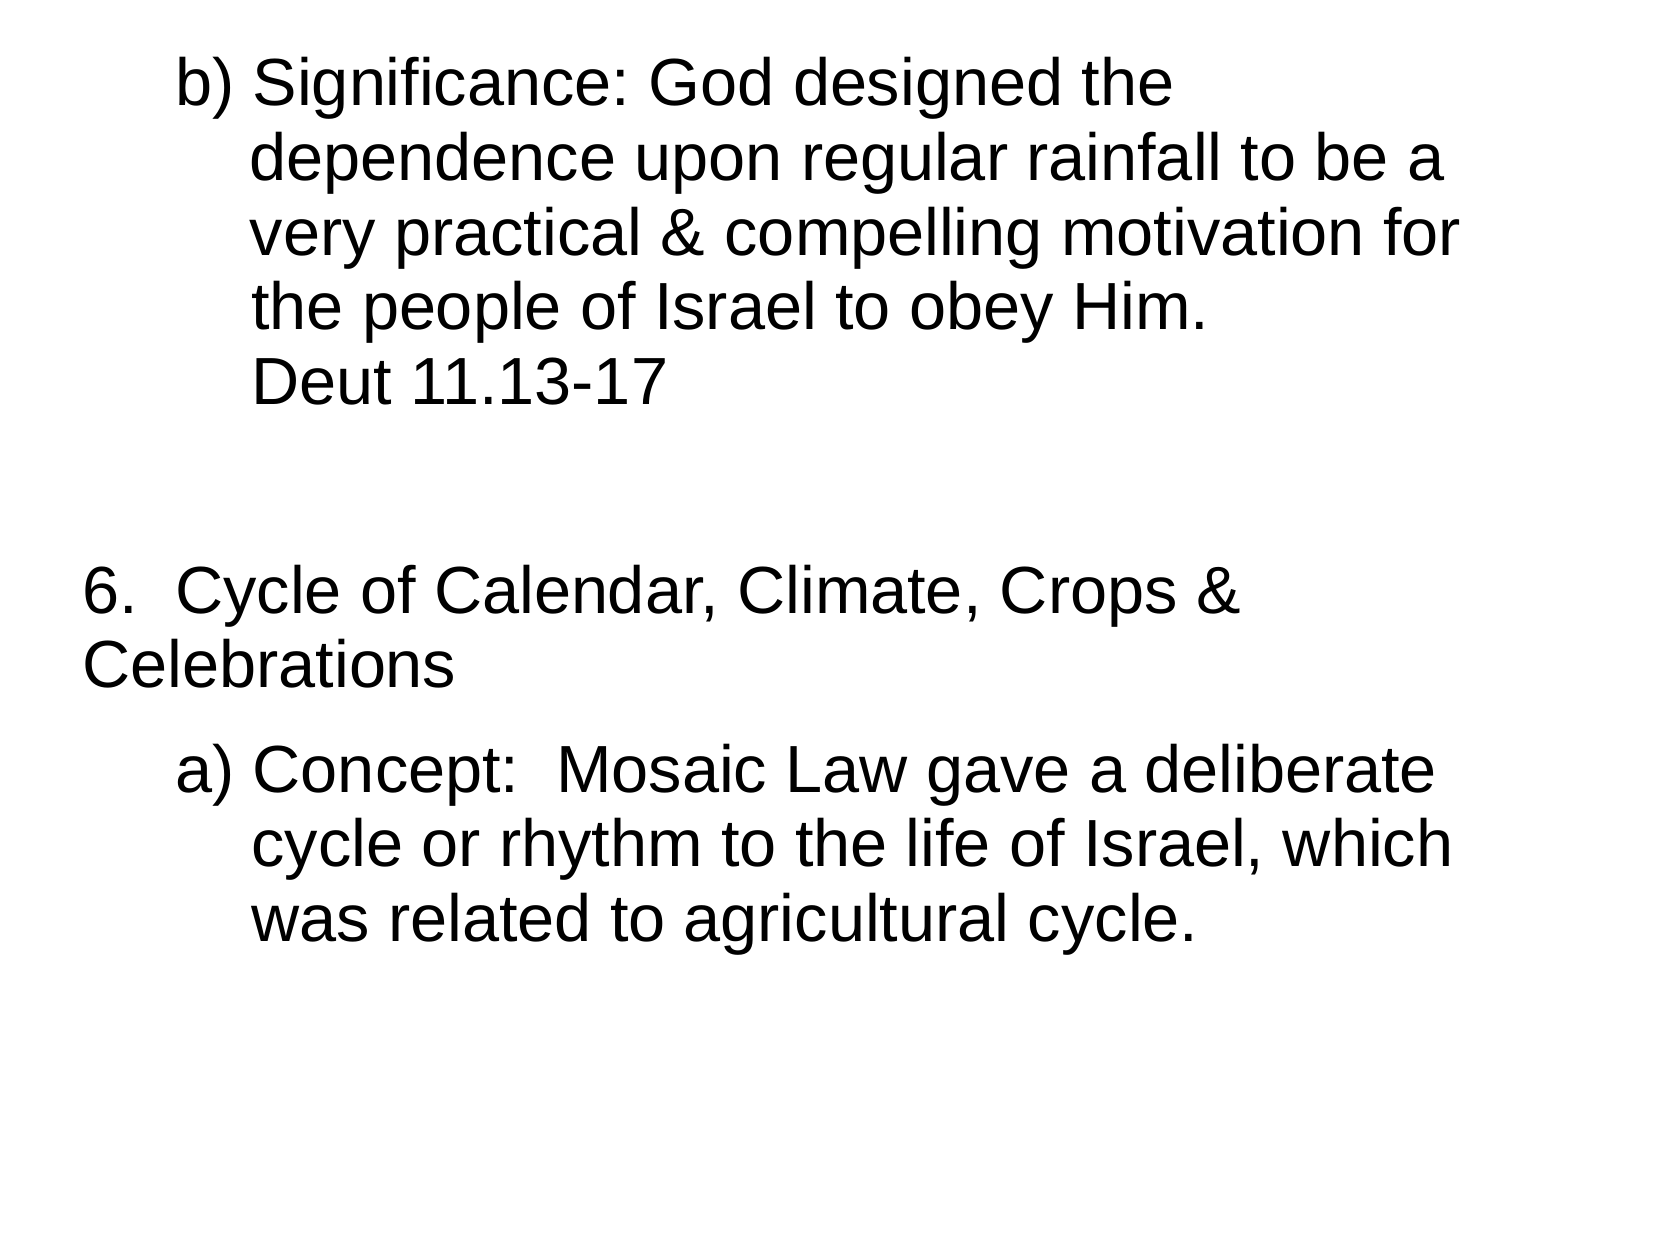

# b) Significance: God designed the 				 	 dependence upon regular rainfall to be a 		 very practical & compelling motivation for 			 the people of Israel to obey Him. 						 Deut 11.13-17
6. Cycle of Calendar, Climate, Crops & Celebrations
 a) Concept: Mosaic Law gave a deliberate 			 cycle or rhythm to the life of Israel, which 			 was related to agricultural cycle.